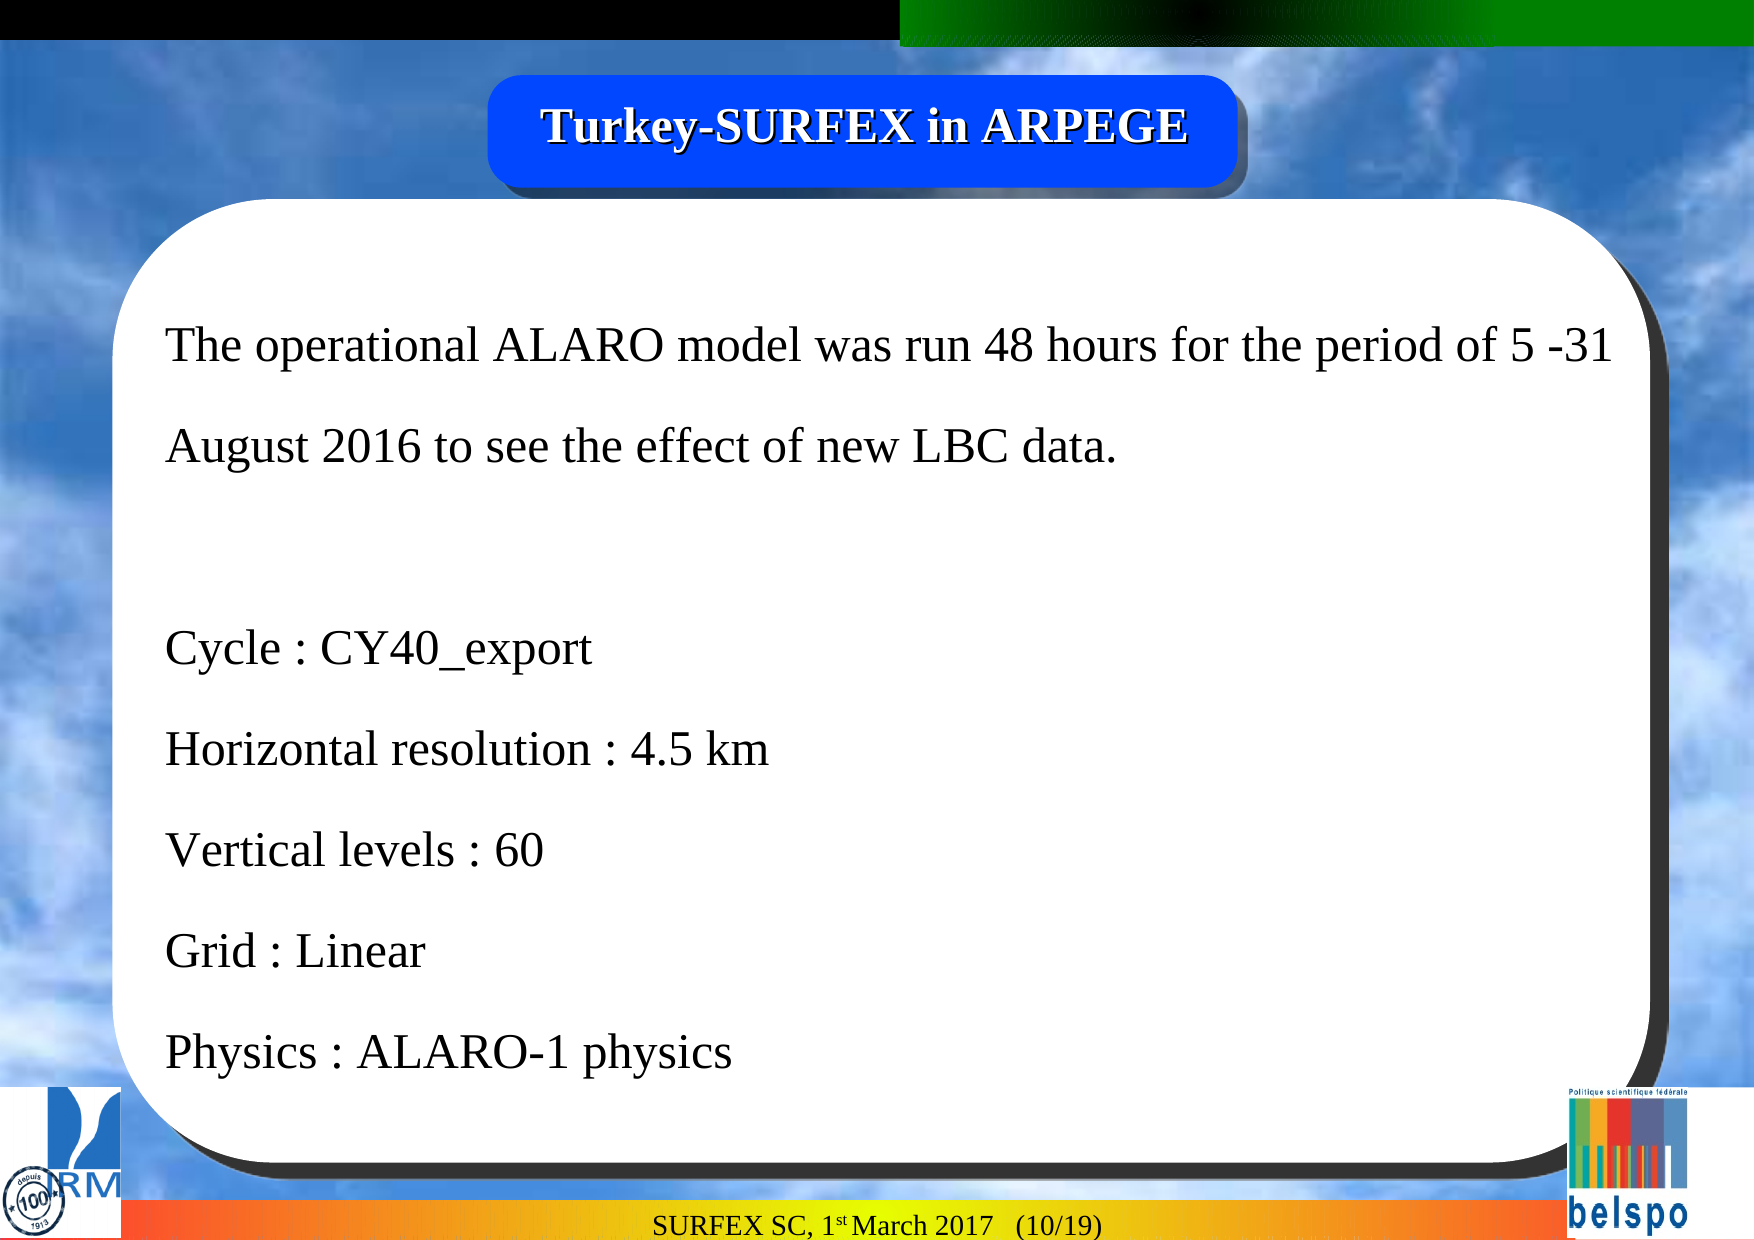

Turkey-SURFEX in ARPEGE
The operational ALARO model was run 48 hours for the period of 5 -31 August 2016 to see the effect of new LBC data.
Cycle : CY40_export
Horizontal resolution : 4.5 km
Vertical levels : 60
Grid : Linear
Physics : ALARO-1 physics
SURFEX SC, 1st March 2017 (10/19)